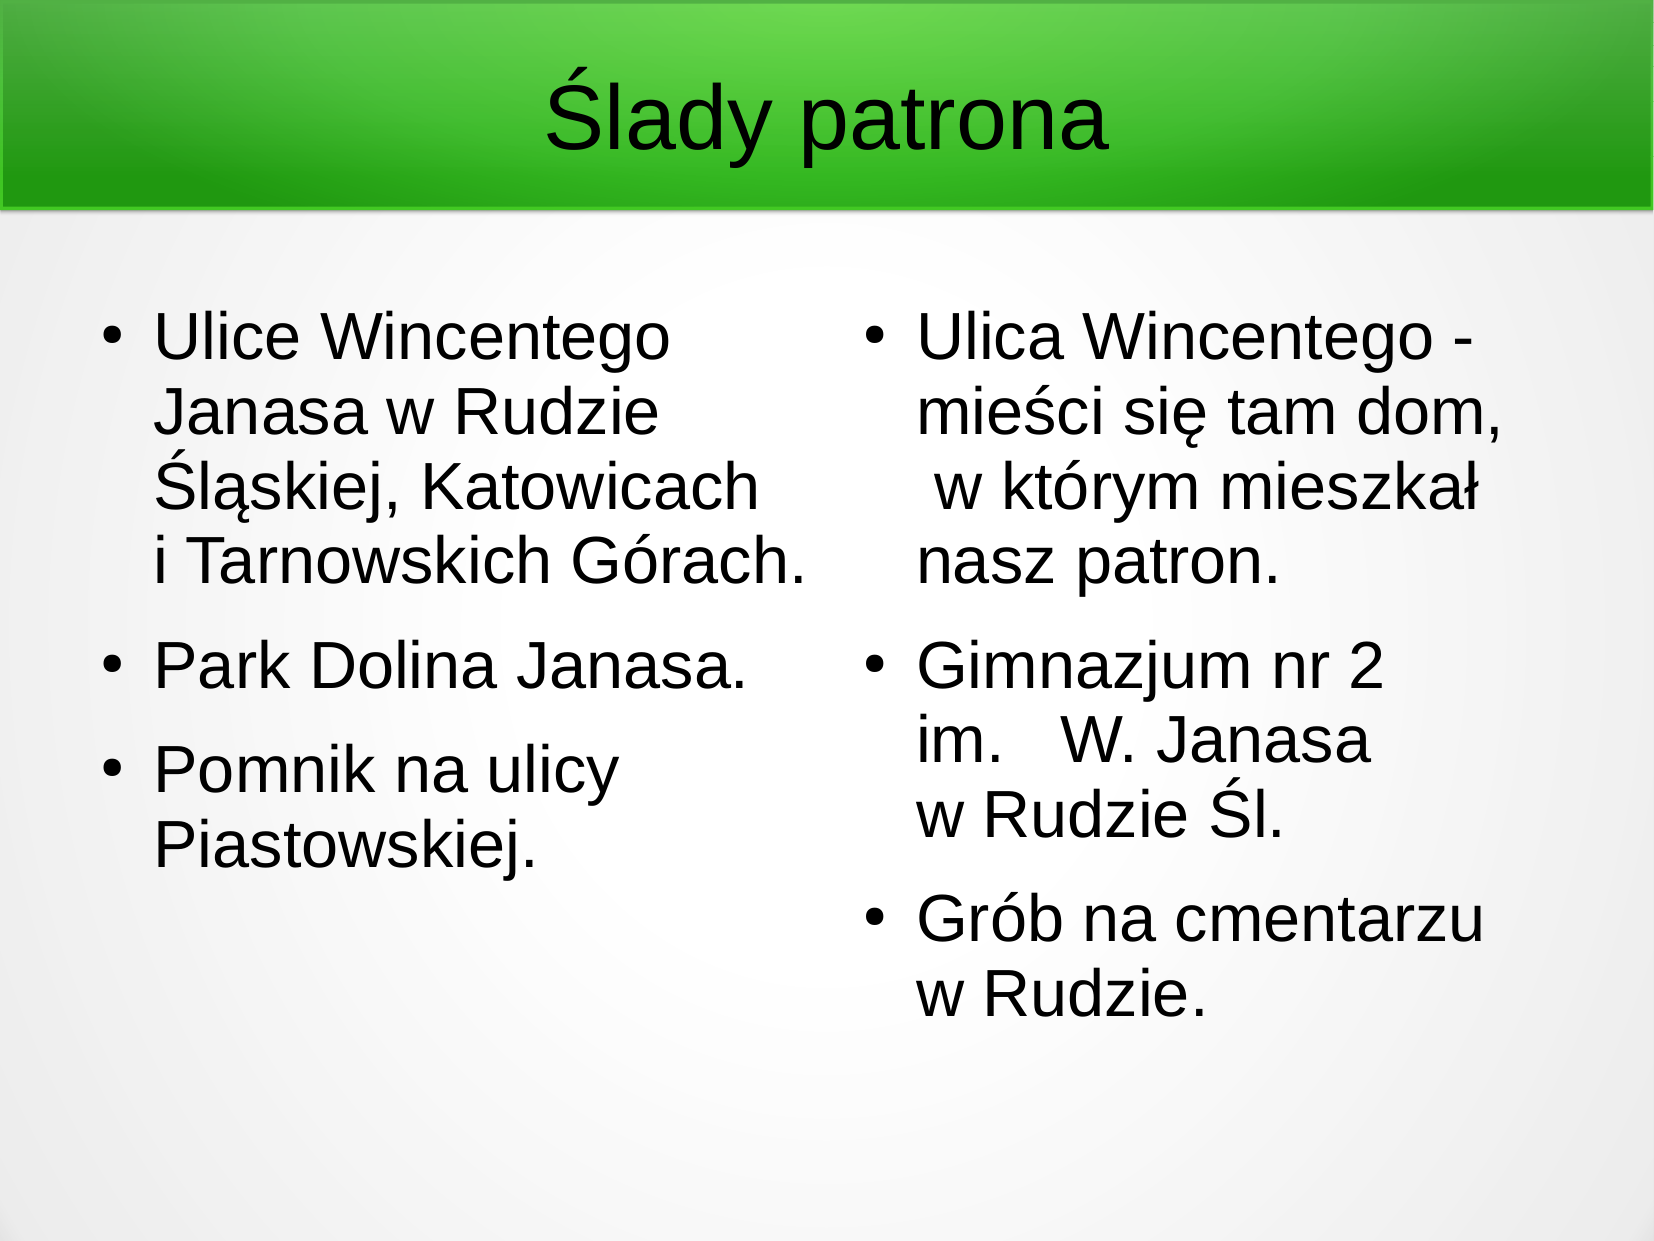

# Ślady patrona
Ulice Wincentego Janasa w Rudzie Śląskiej, Katowicach i Tarnowskich Górach.
Park Dolina Janasa.
Pomnik na ulicy Piastowskiej.
Ulica Wincentego - mieści się tam dom, w którym mieszkał nasz patron.
Gimnazjum nr 2 im. W. Janasa w Rudzie Śl.
Grób na cmentarzu w Rudzie.